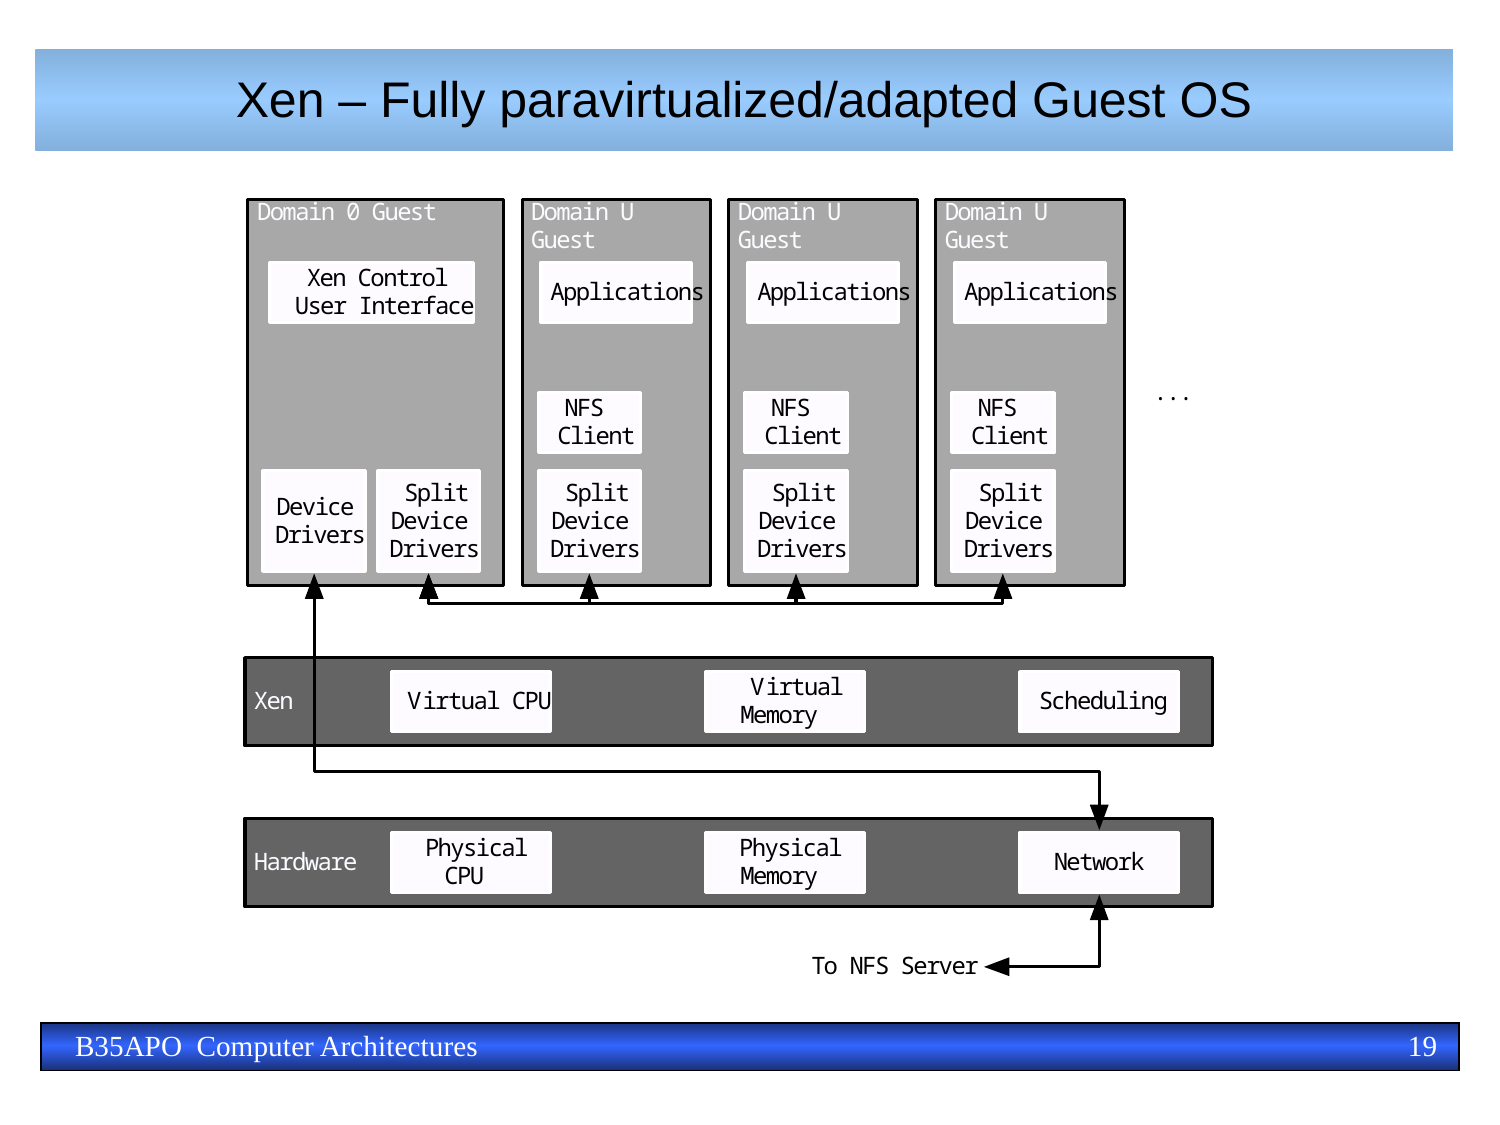

# Xen – Fully paravirtualized/adapted Guest OS
B35APO Computer Architectures
19